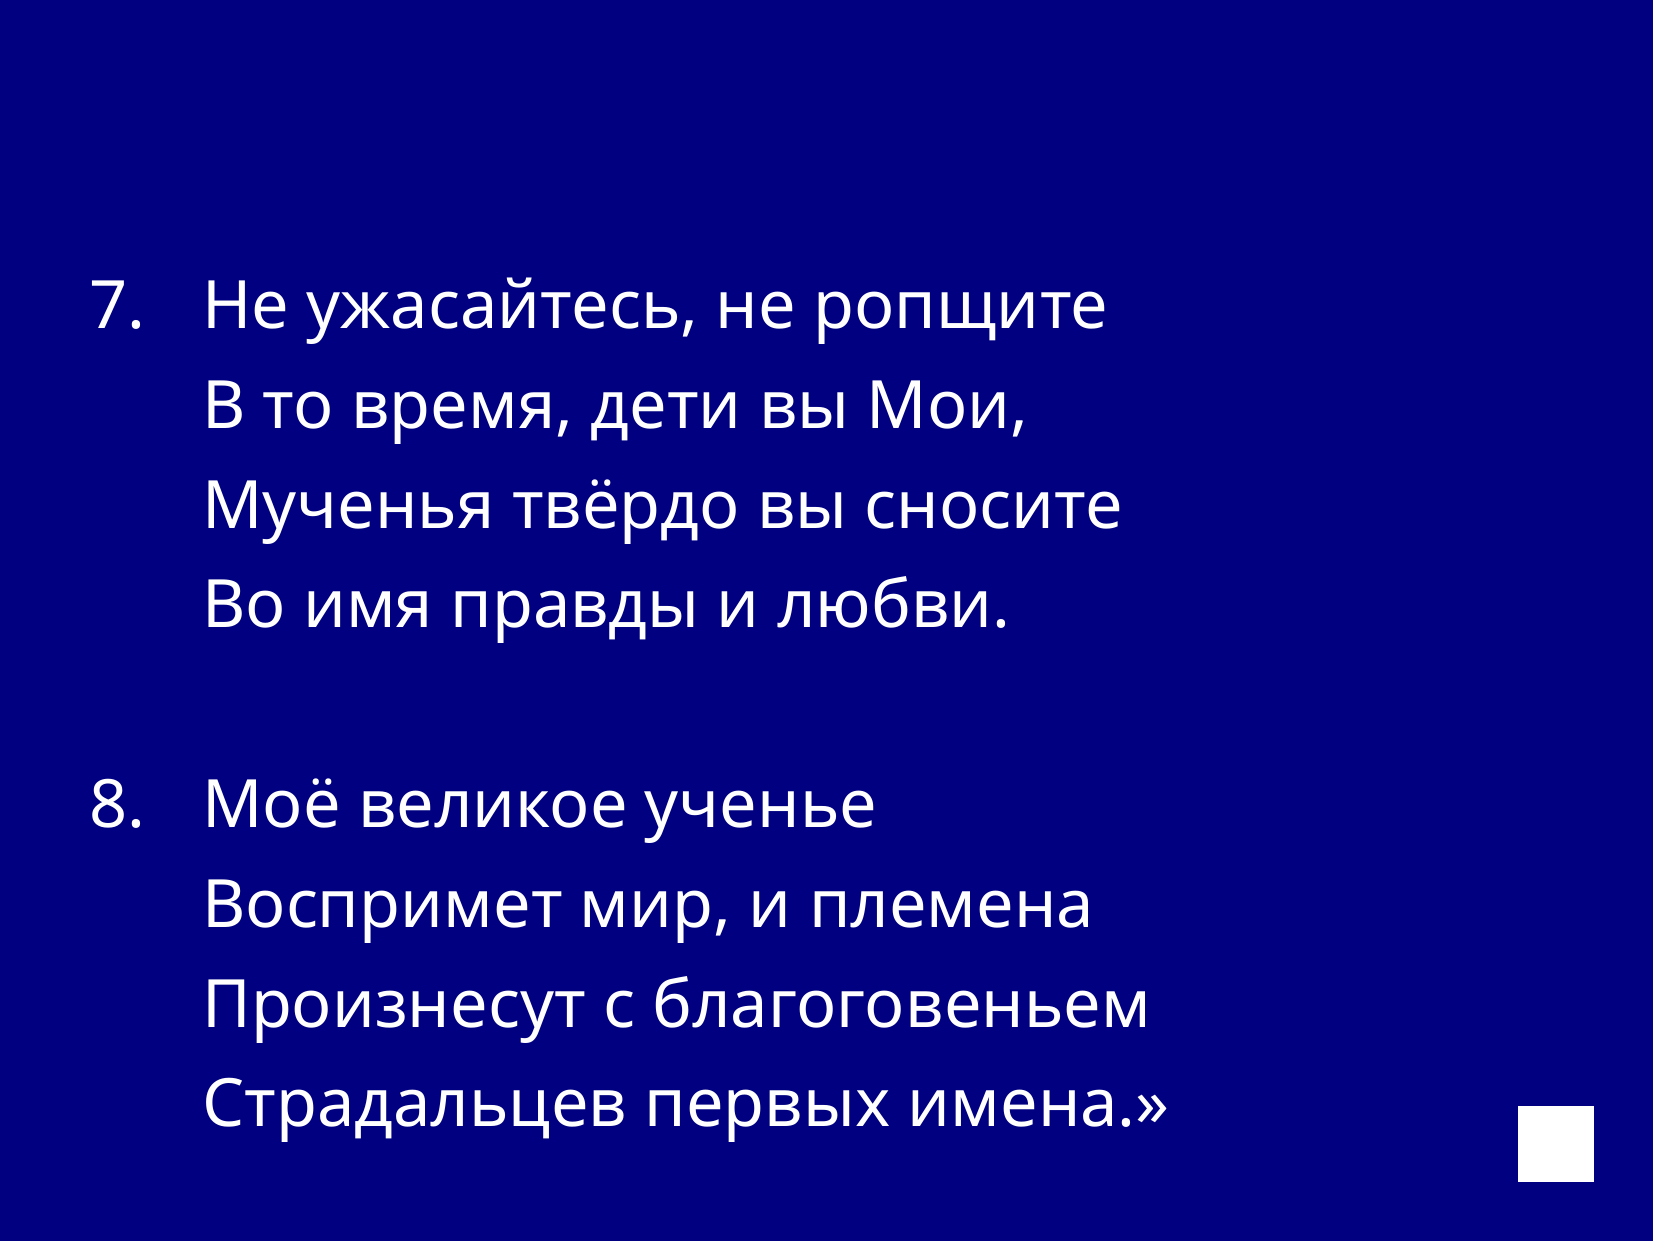

7.	Не ужасайтесь, не ропщите
	В то время, дети вы Мои,
	Мученья твёрдо вы сносите
	Во имя правды и любви.
8.	Моё великое ученье
	Воспримет мир, и племена
	Произнесут с благоговеньем
	Страдальцев первых имена.»